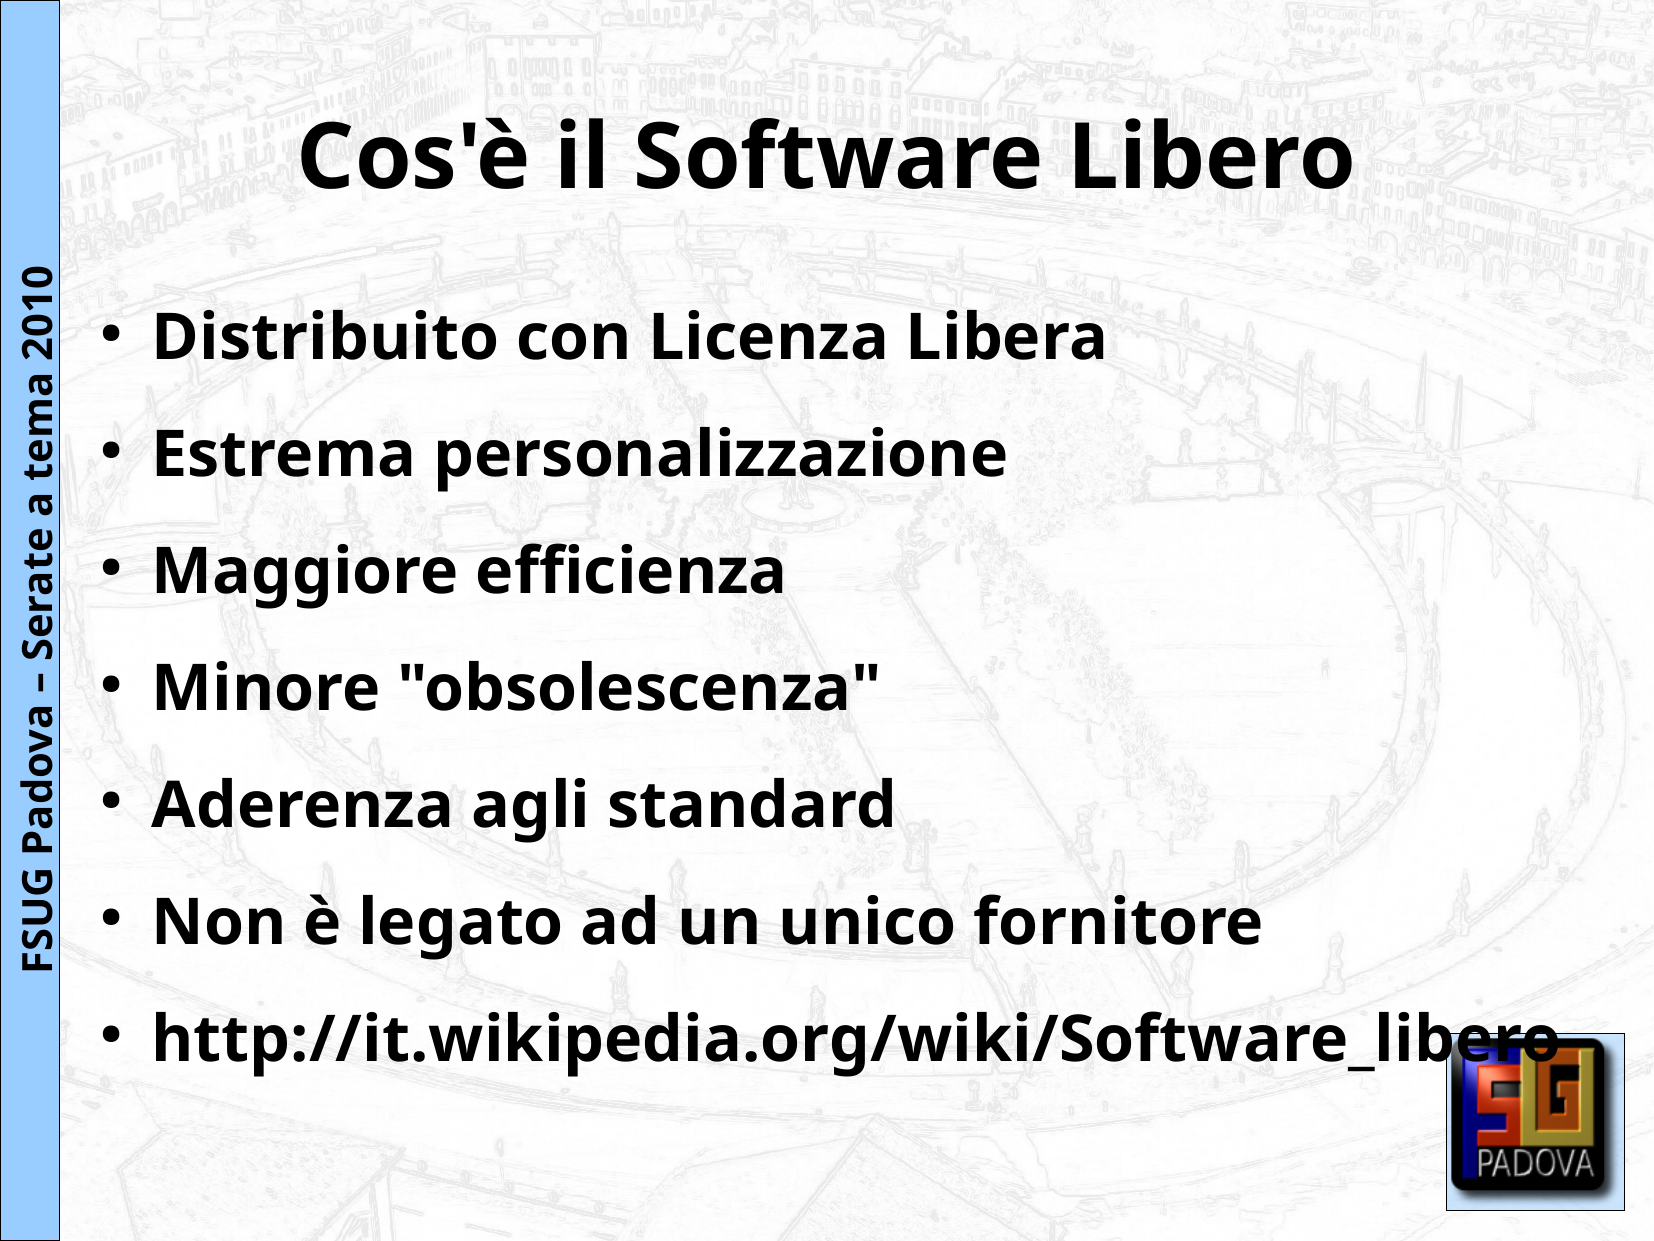

# Cos'è il Software Libero
Distribuito con Licenza Libera
Estrema personalizzazione
Maggiore efficienza
Minore "obsolescenza"
Aderenza agli standard
Non è legato ad un unico fornitore
http://it.wikipedia.org/wiki/Software_libero
FSUG Padova – Serate a tema 2010
FSUG Padova – Serate a tema 2010